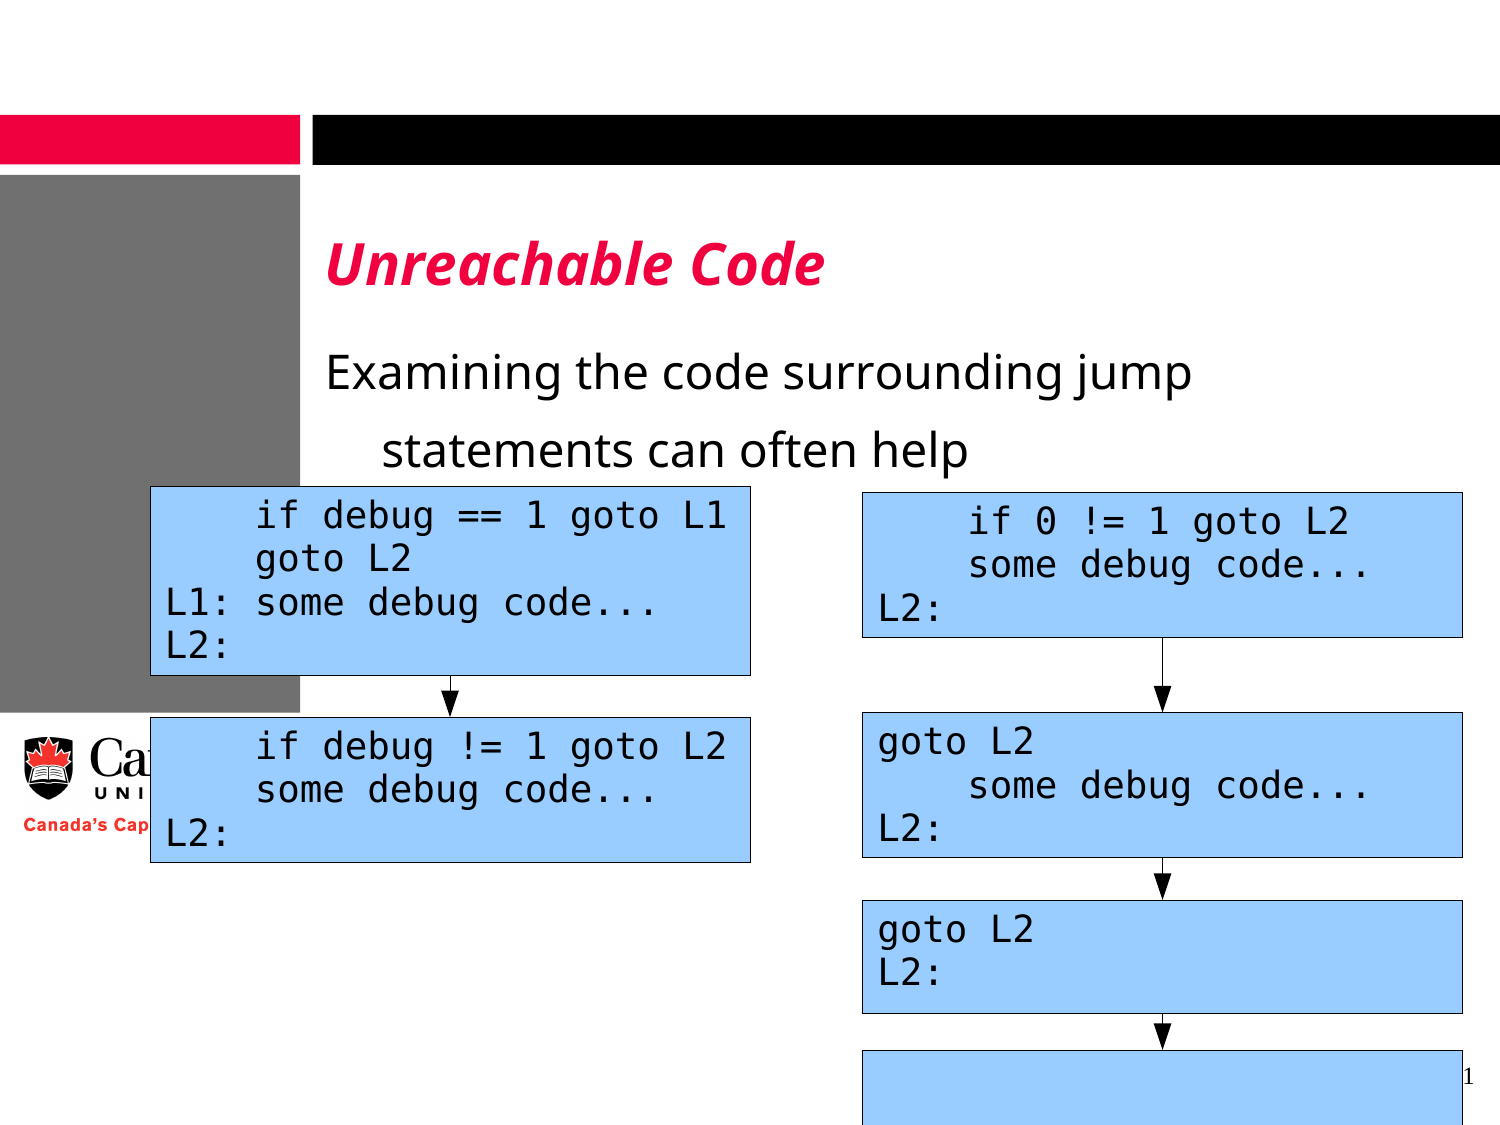

# Unreachable Code
Examining the code surrounding jump statements can often help
 if debug == 1 goto L1
 goto L2
L1: some debug code...
L2:
 if 0 != 1 goto L2
 some debug code...
L2:
goto L2
 some debug code...
L2:
 if debug != 1 goto L2
 some debug code...
L2:
goto L2
L2:
21